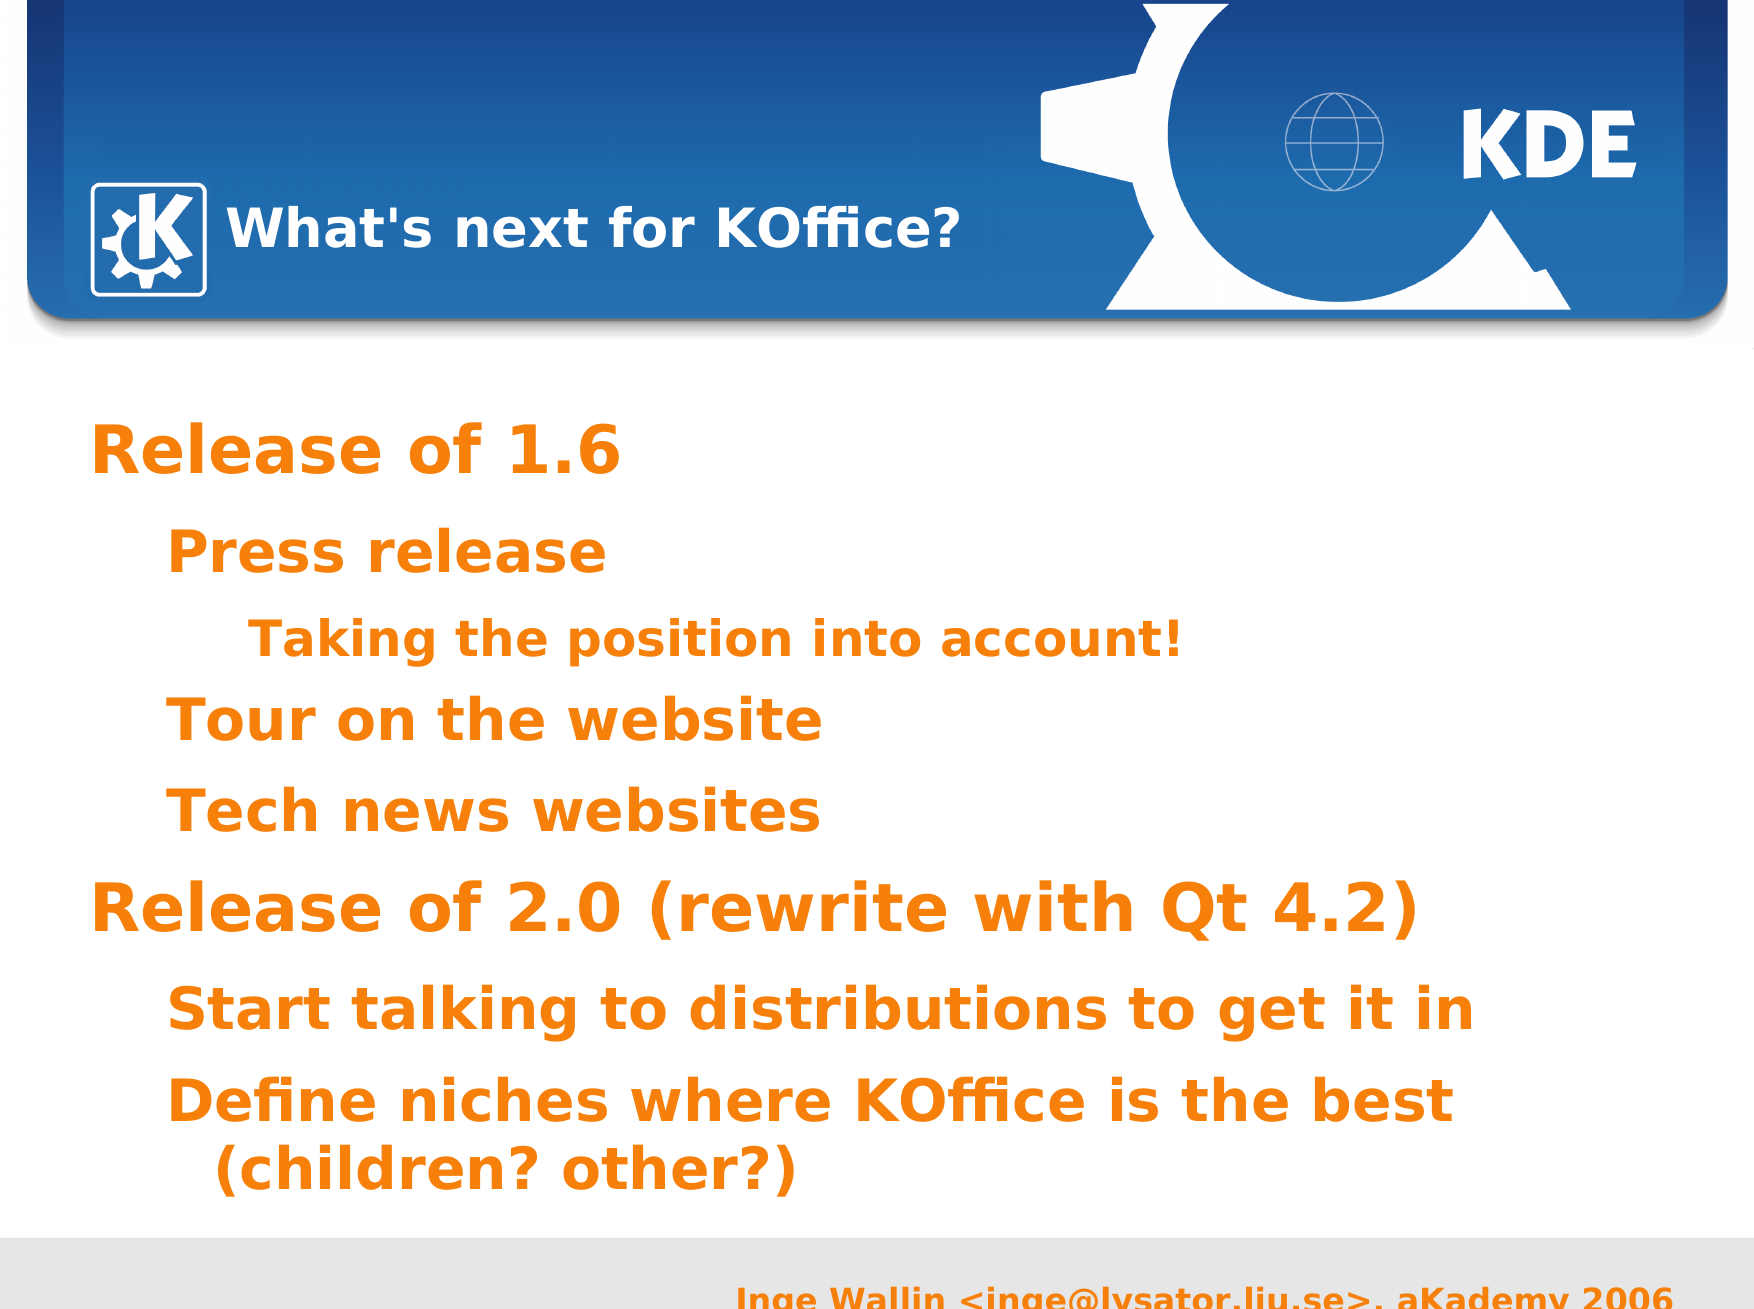

# What's next for KOffice?
Release of 1.6
Press release
Taking the position into account!
Tour on the website
Tech news websites
Release of 2.0 (rewrite with Qt 4.2)
Start talking to distributions to get it in
Define niches where KOffice is the best (children? other?)